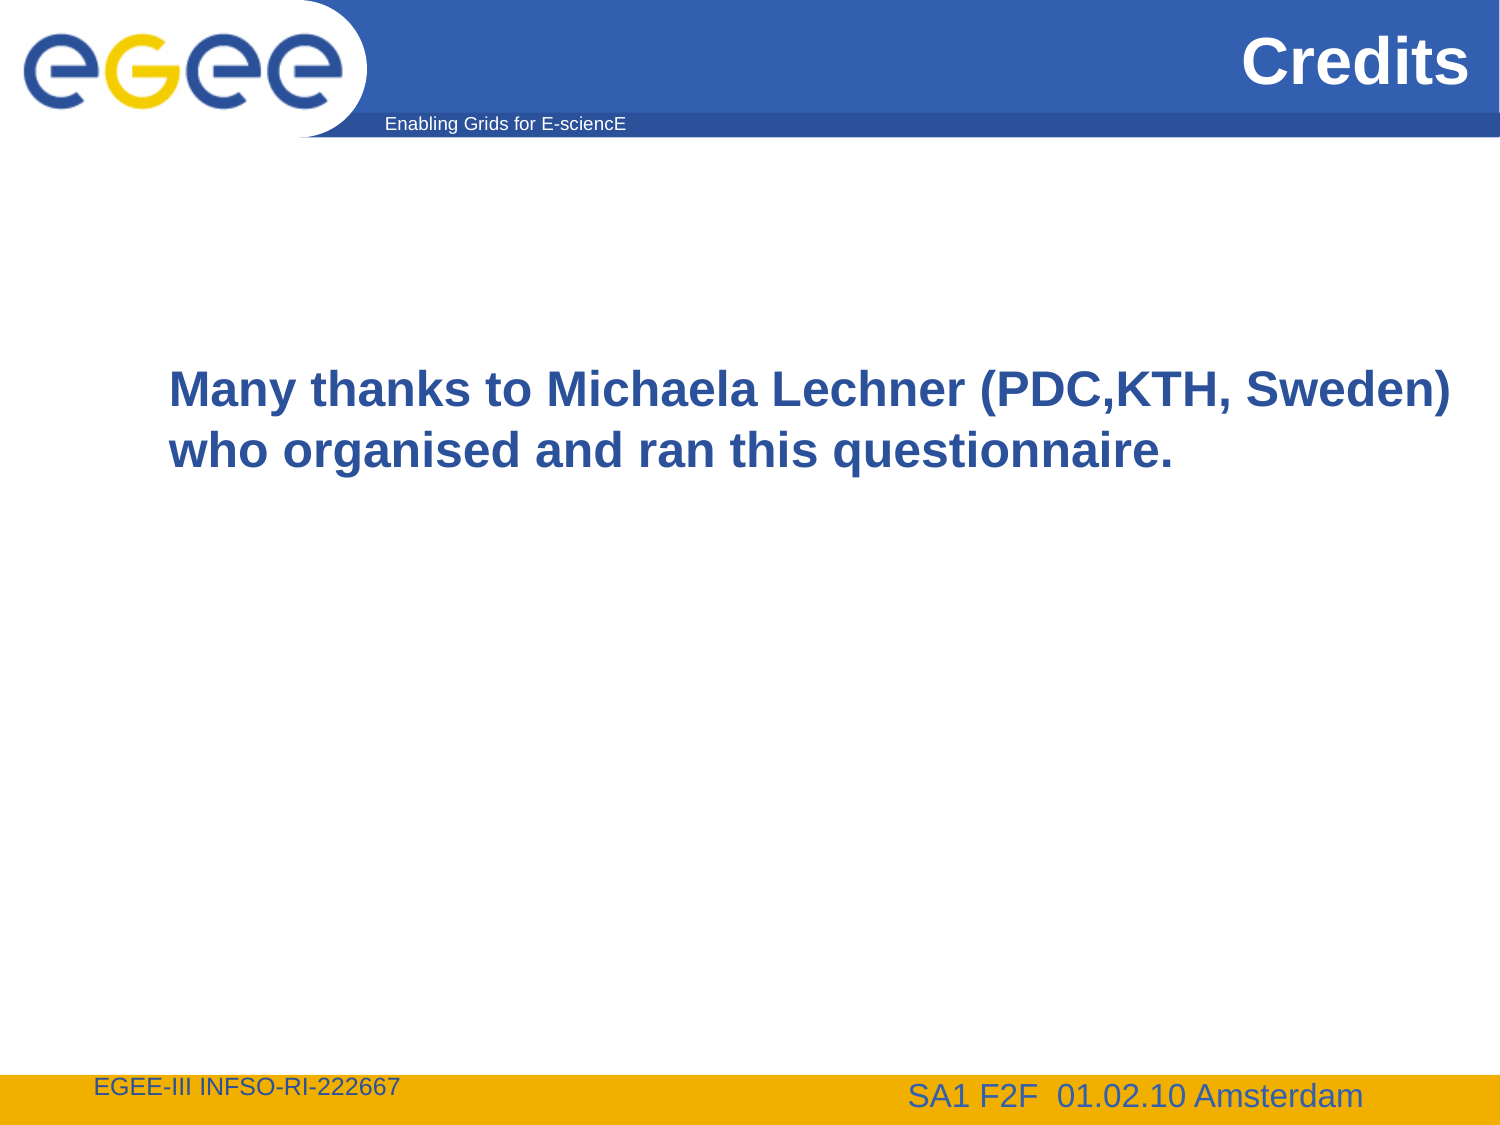

# Credits
Many thanks to Michaela Lechner (PDC,KTH, Sweden)
who organised and ran this questionnaire.